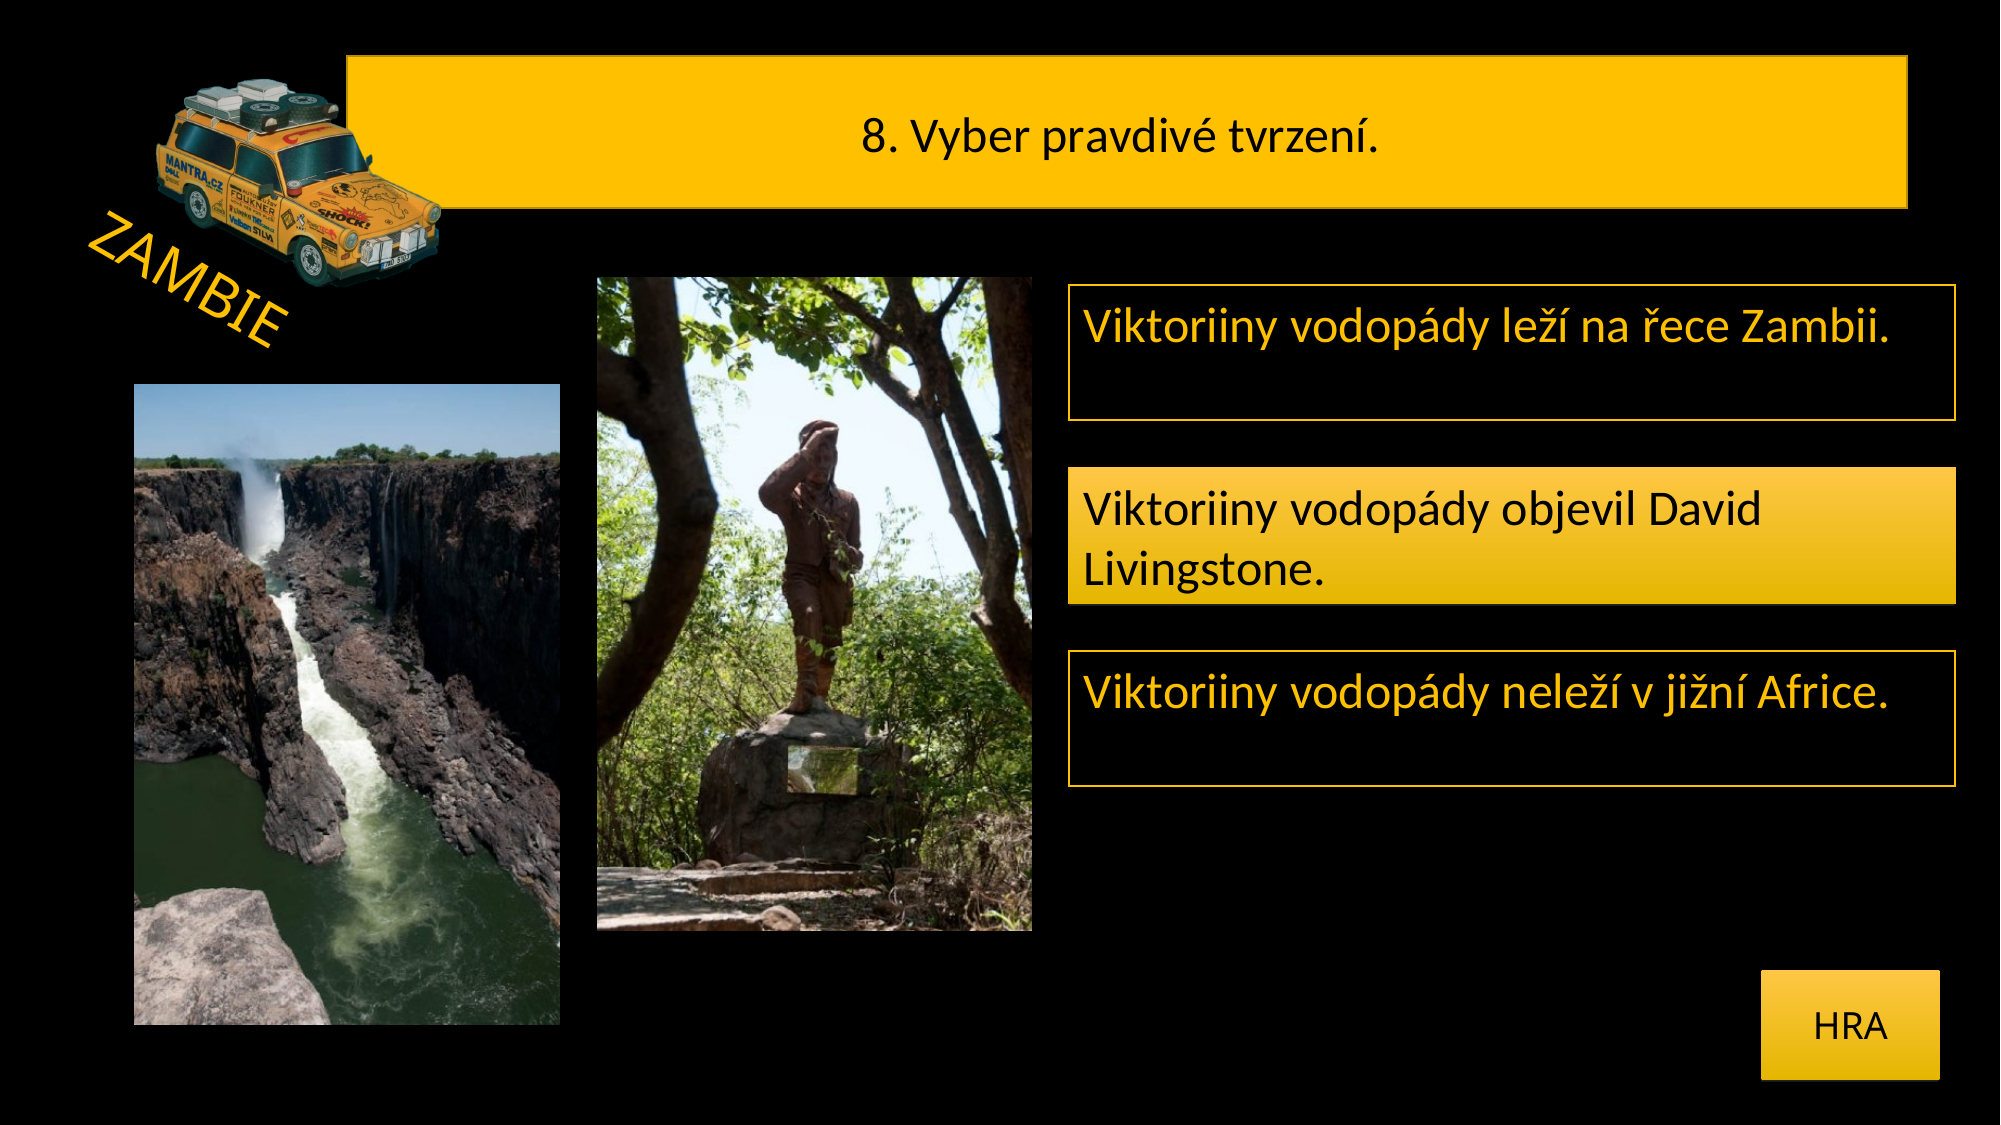

8. Vyber pravdivé tvrzení.
ZAMBIE
Viktoriiny vodopády leží na řece Zambii.
Viktoriiny vodopády objevil David Livingstone.
Viktoriiny vodopády objevil David Livingstone.
Viktoriiny vodopády neleží v jižní Africe.
HRA